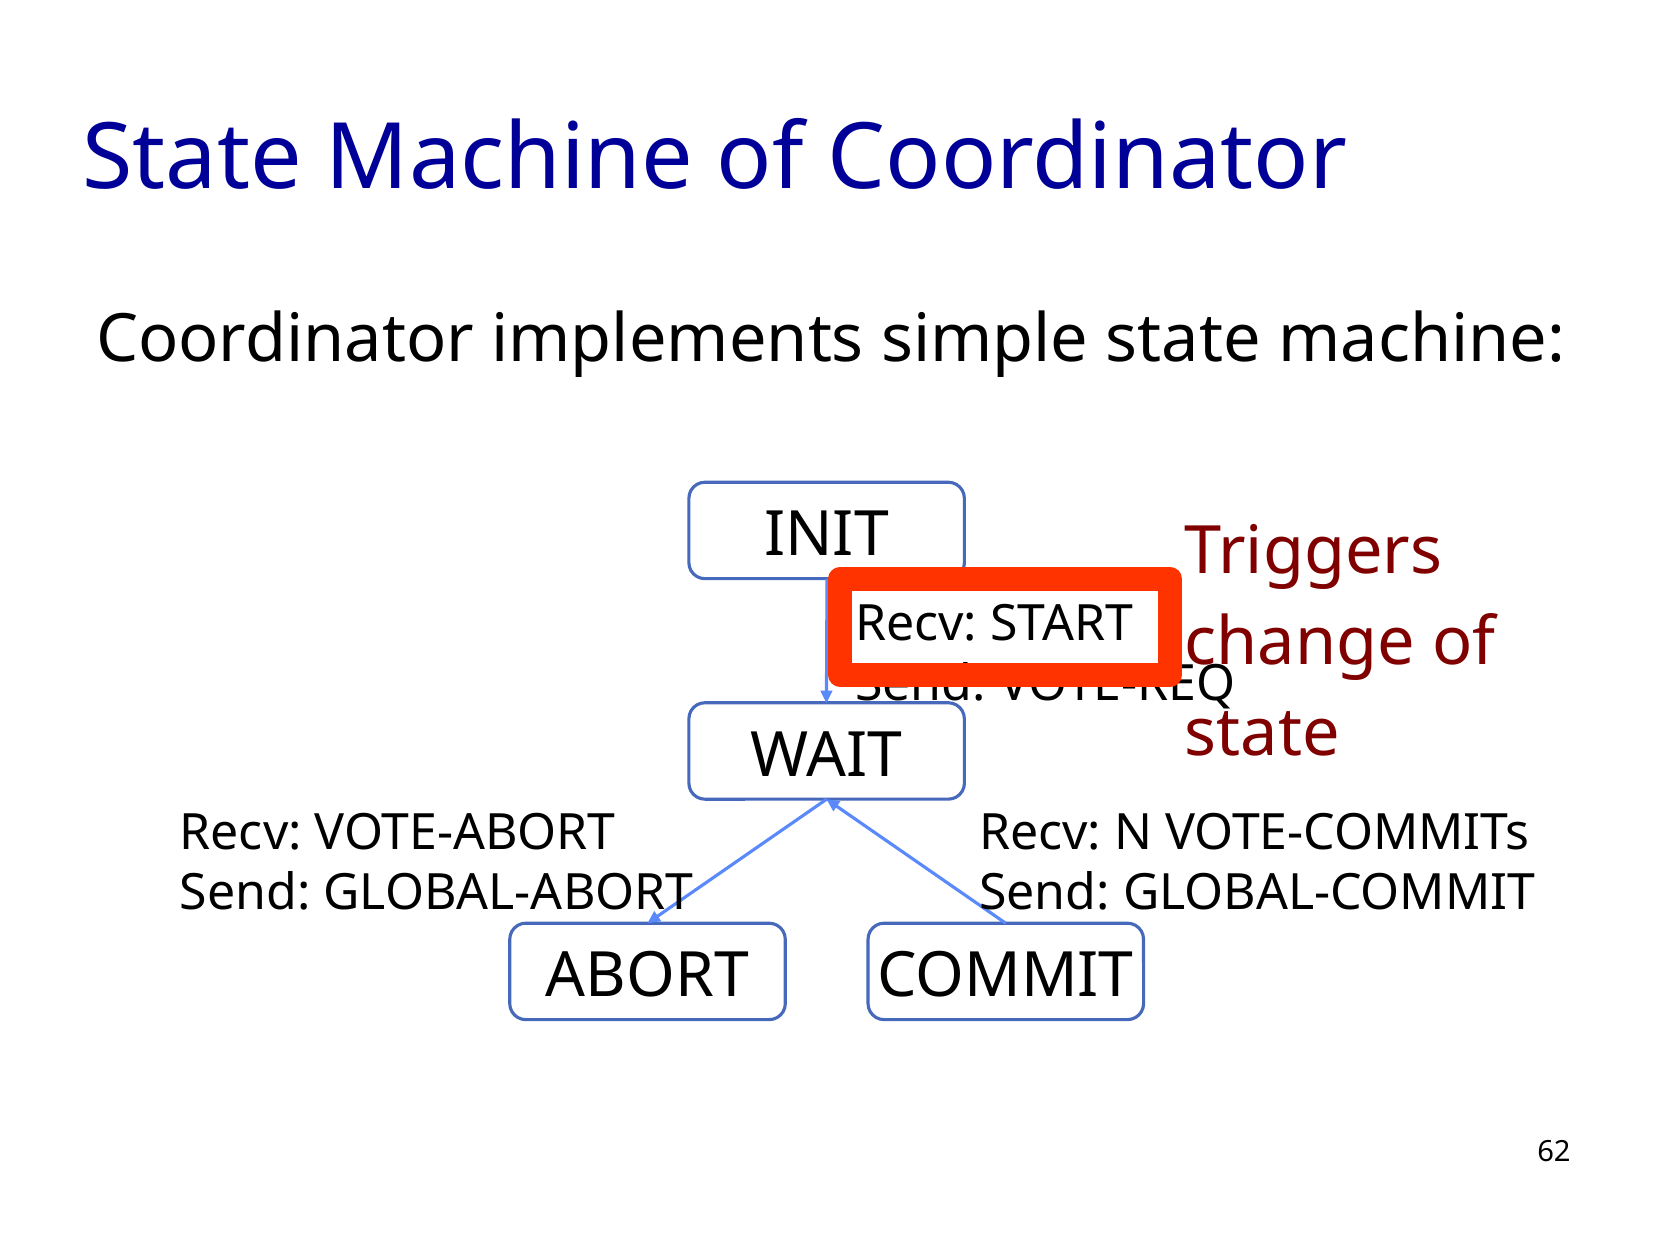

# State Machine of Coordinator
Coordinator implements simple state machine:
INIT
Triggers change of state
Recv: START
Send: VOTE-REQ
WAIT
Recv: VOTE-ABORT
Send: GLOBAL-ABORT
Recv: N VOTE-COMMITs
Send: GLOBAL-COMMIT
ABORT
COMMIT
62